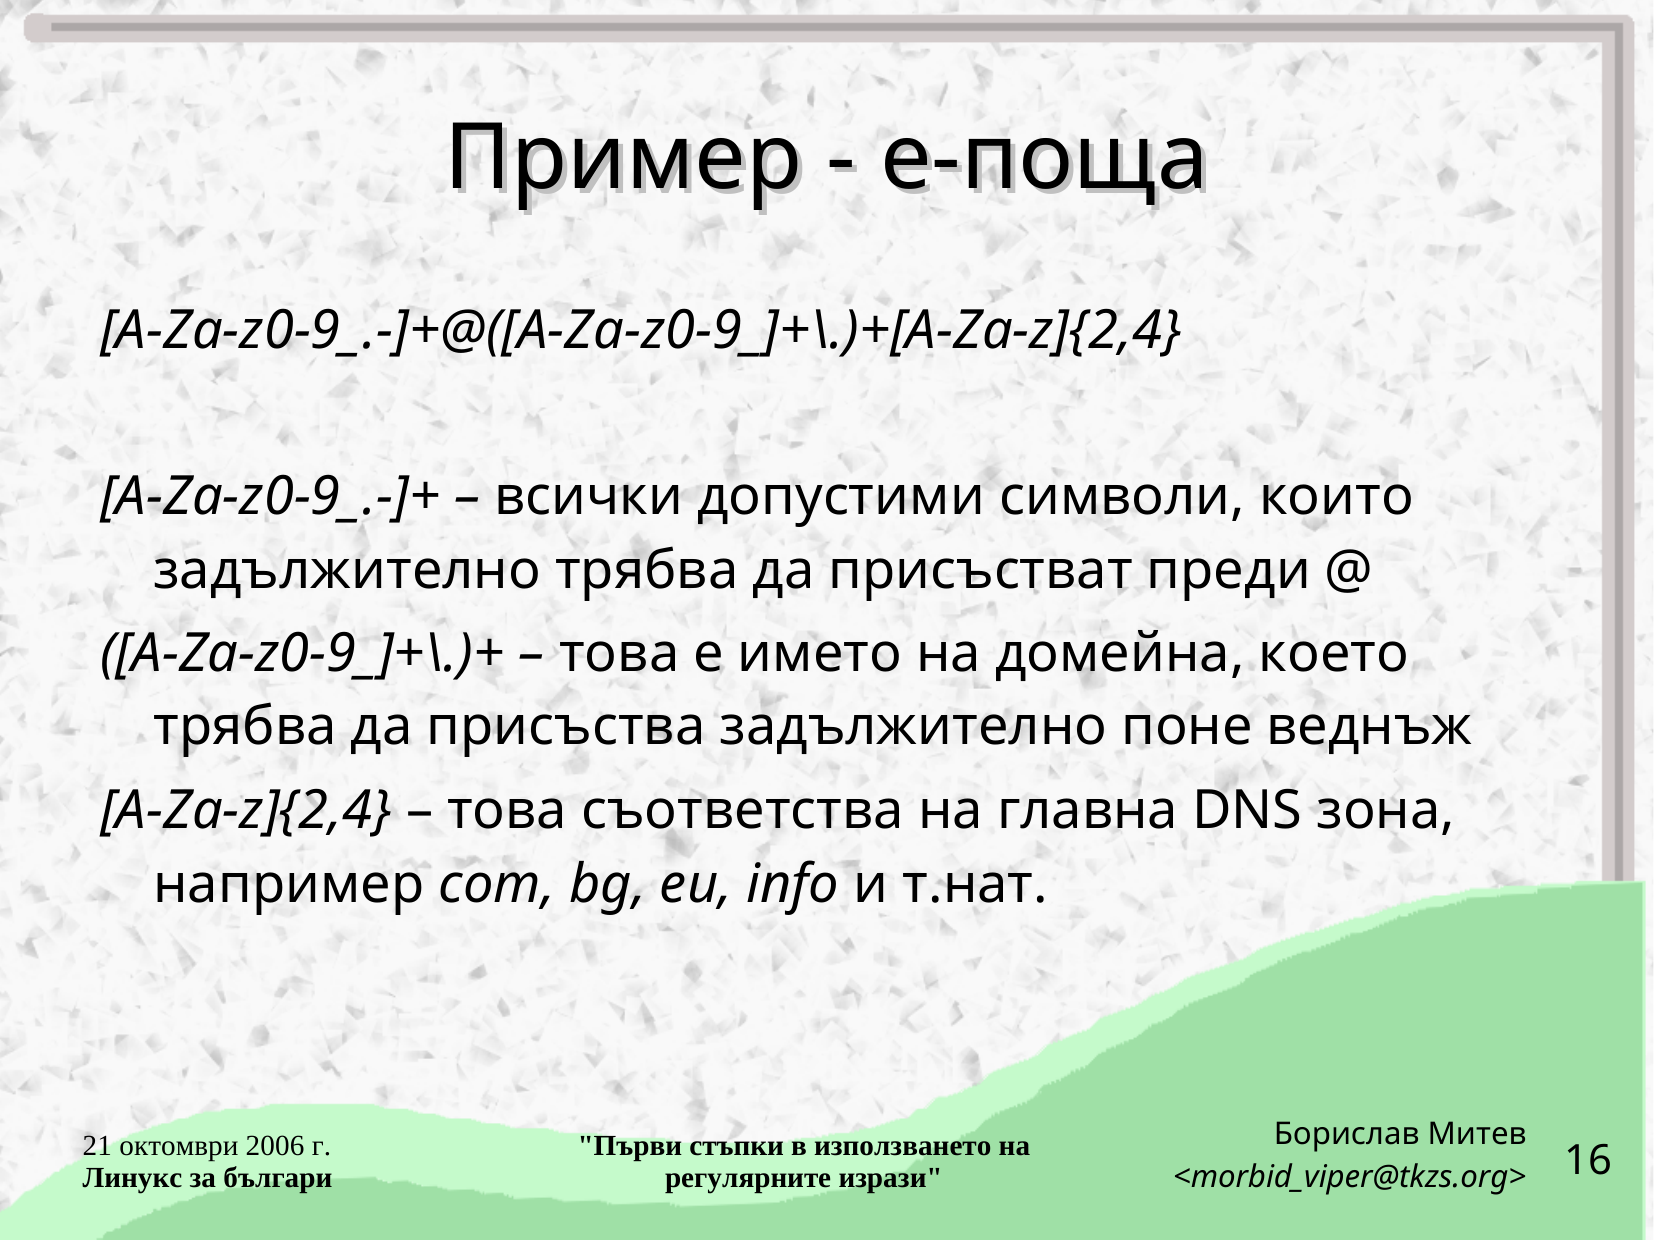

# Пример - е-поща
[A-Za-z0-9_.-]+@([A-Za-z0-9_]+\.)+[A-Za-z]{2,4}
[A-Za-z0-9_.-]+ – всички допустими символи, които задължително трябва да присъстват преди @
([A-Za-z0-9_]+\.)+ – това е името на домейна, което трябва да присъства задължително поне веднъж
[A-Za-z]{2,4} – това съответства на главна DNS зона, например com, bg, eu, info и т.нат.
16